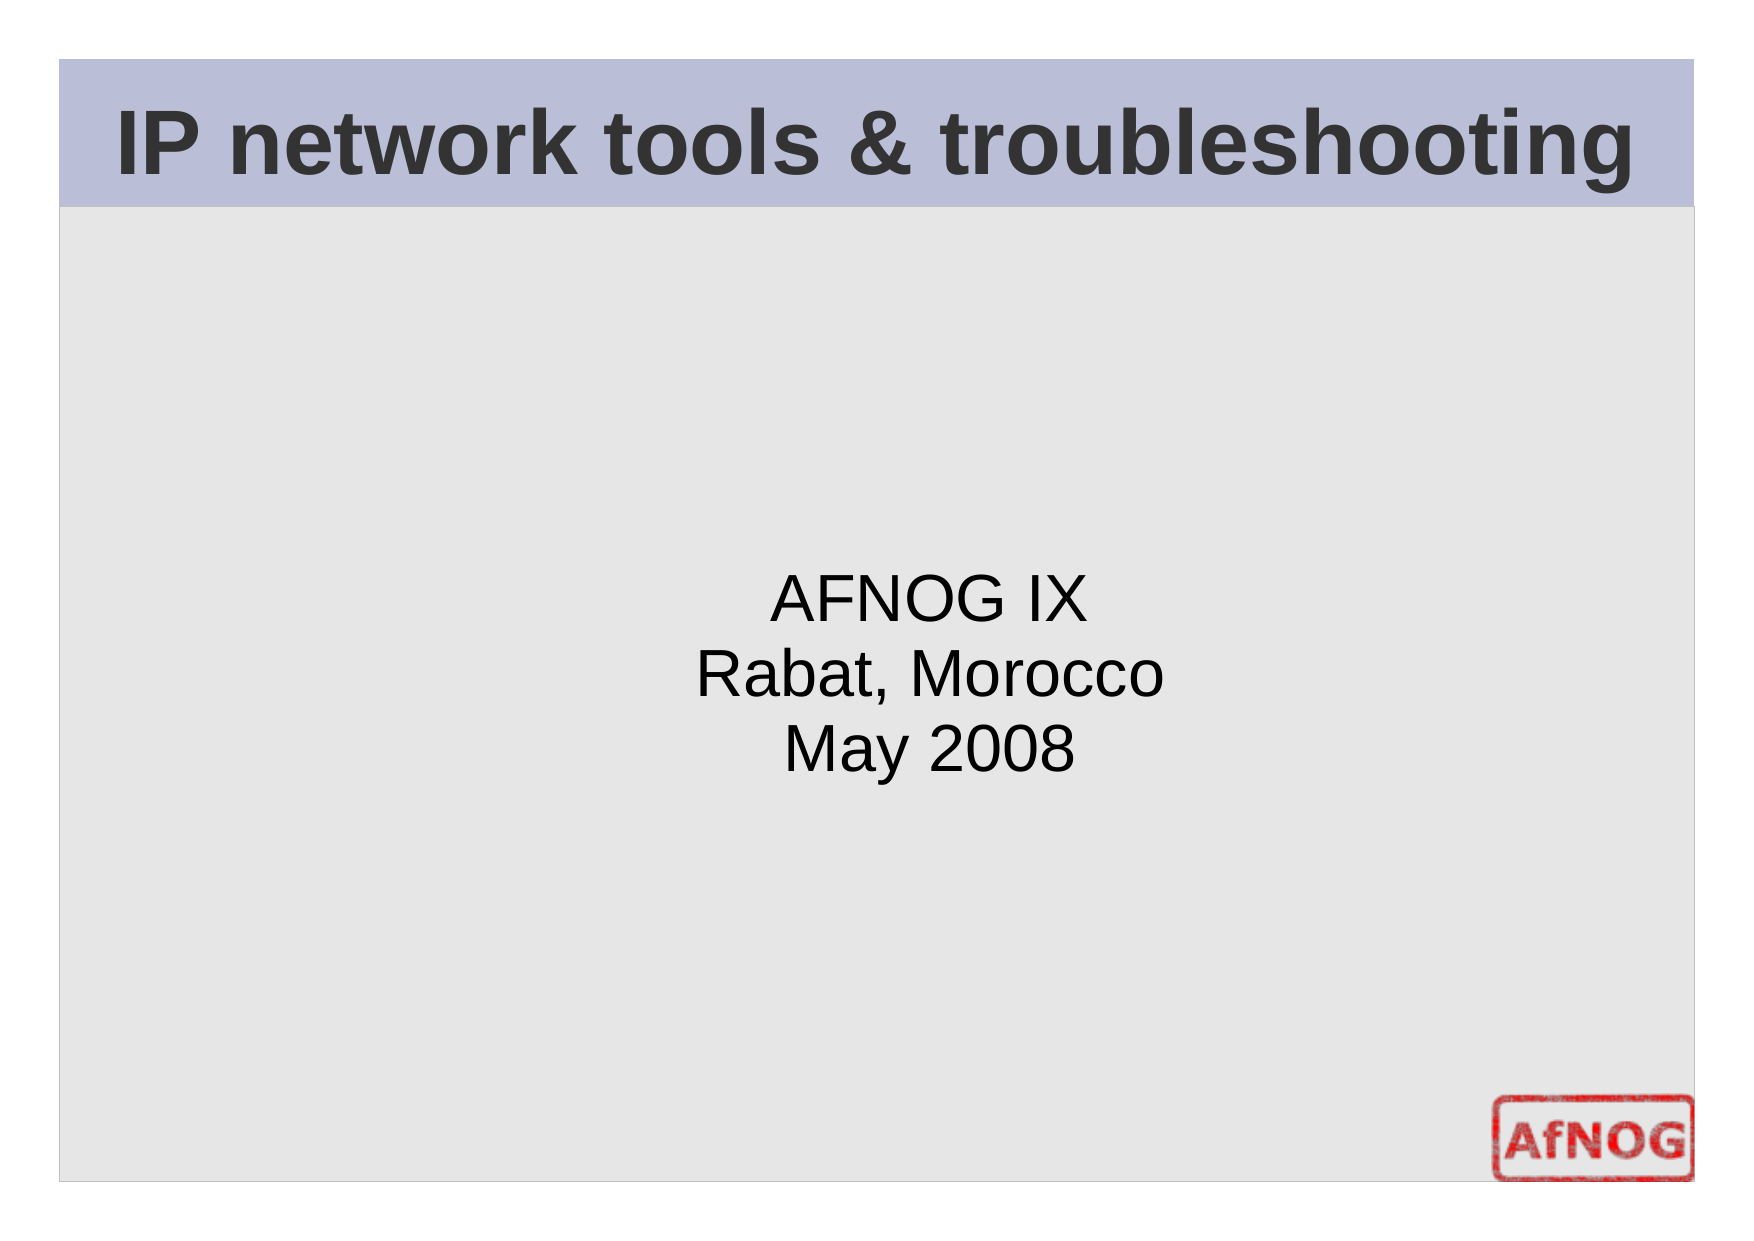

# IP network tools & troubleshooting
AFNOG IX
Rabat, Morocco
May 2008